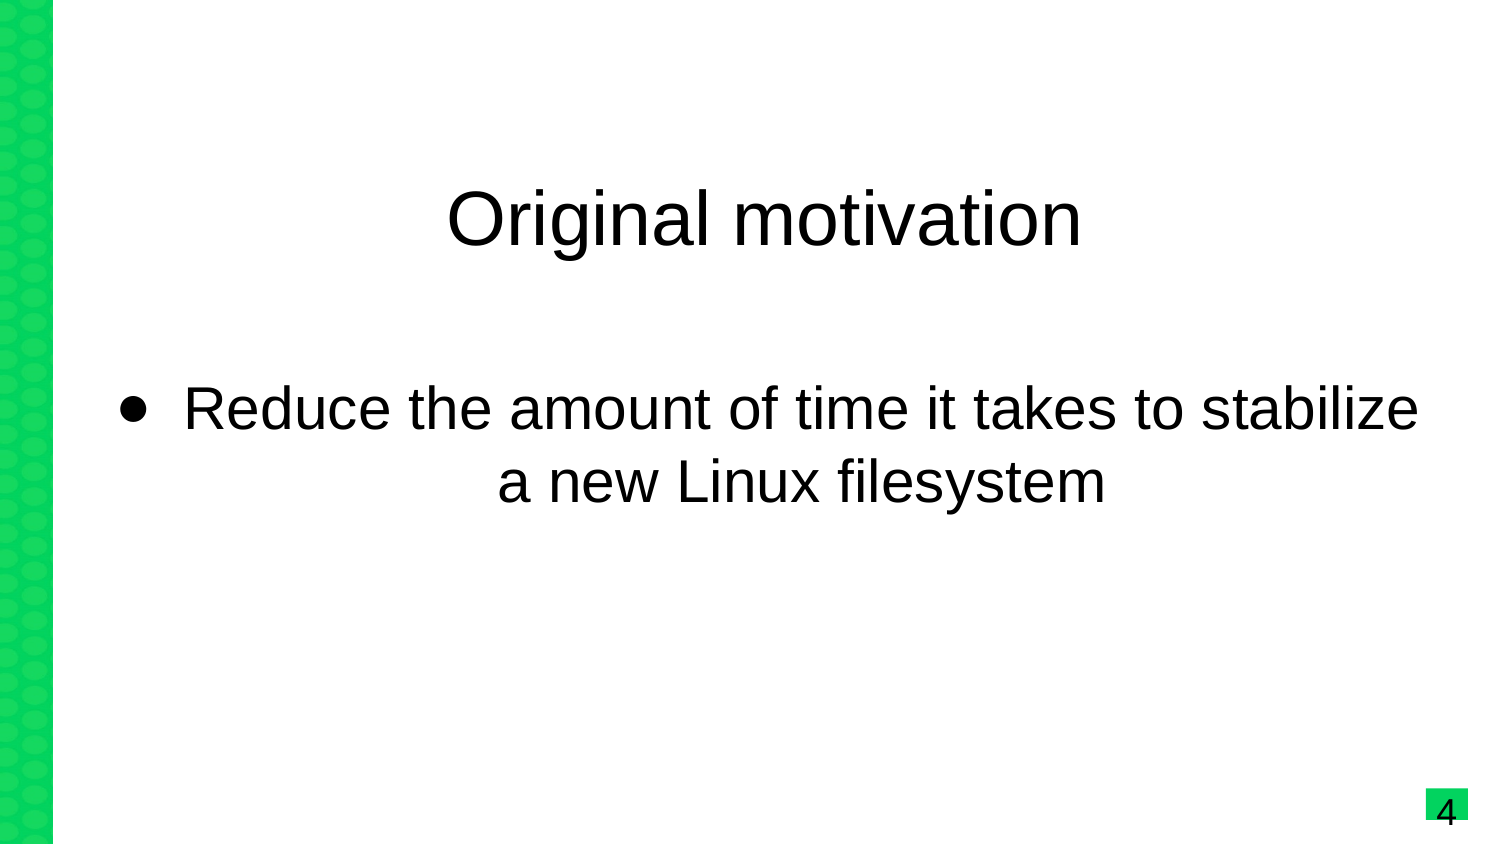

Original motivation
Reduce the amount of time it takes to stabilize a new Linux filesystem